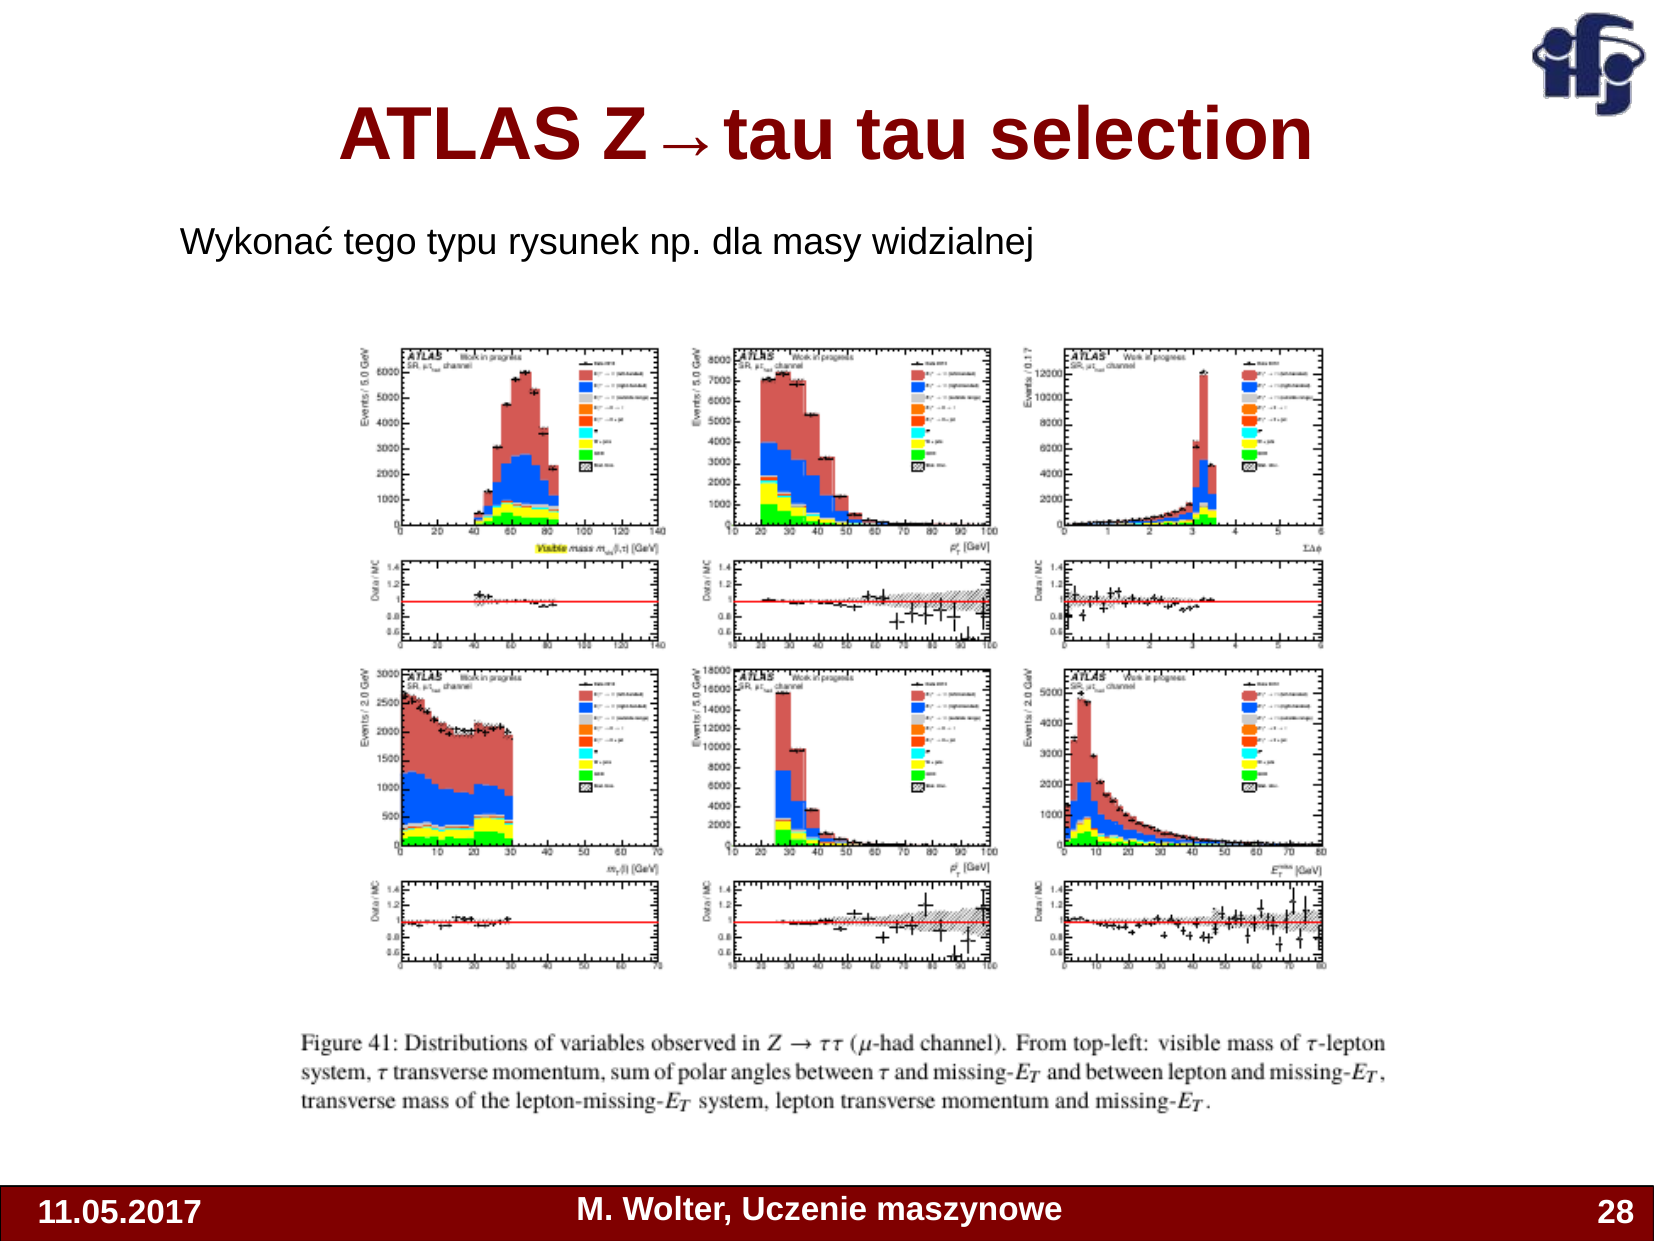

# ATLAS Z→tau tau selection
Wykonać tego typu rysunek np. dla masy widzialnej